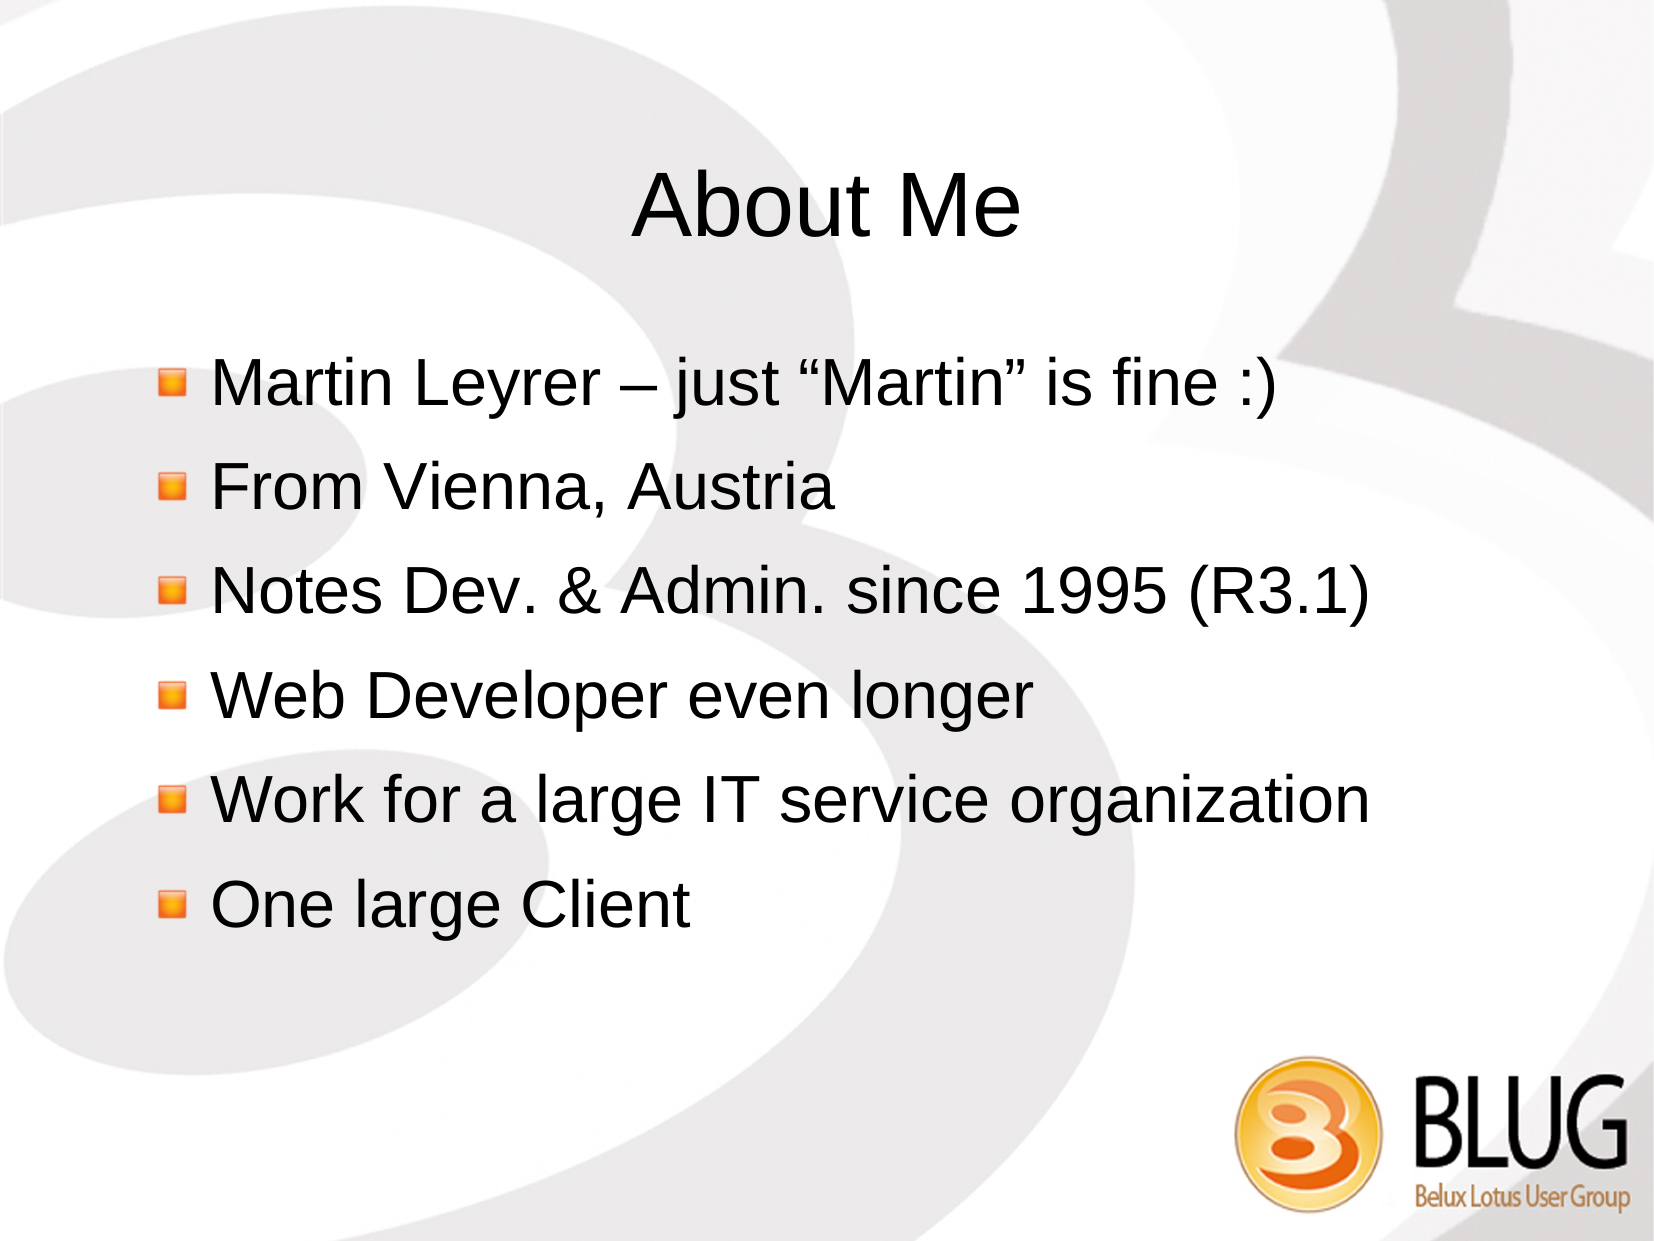

# About Me
Martin Leyrer – just “Martin” is fine :)
From Vienna, Austria
Notes Dev. & Admin. since 1995 (R3.1)
Web Developer even longer
Work for a large IT service organization
One large Client